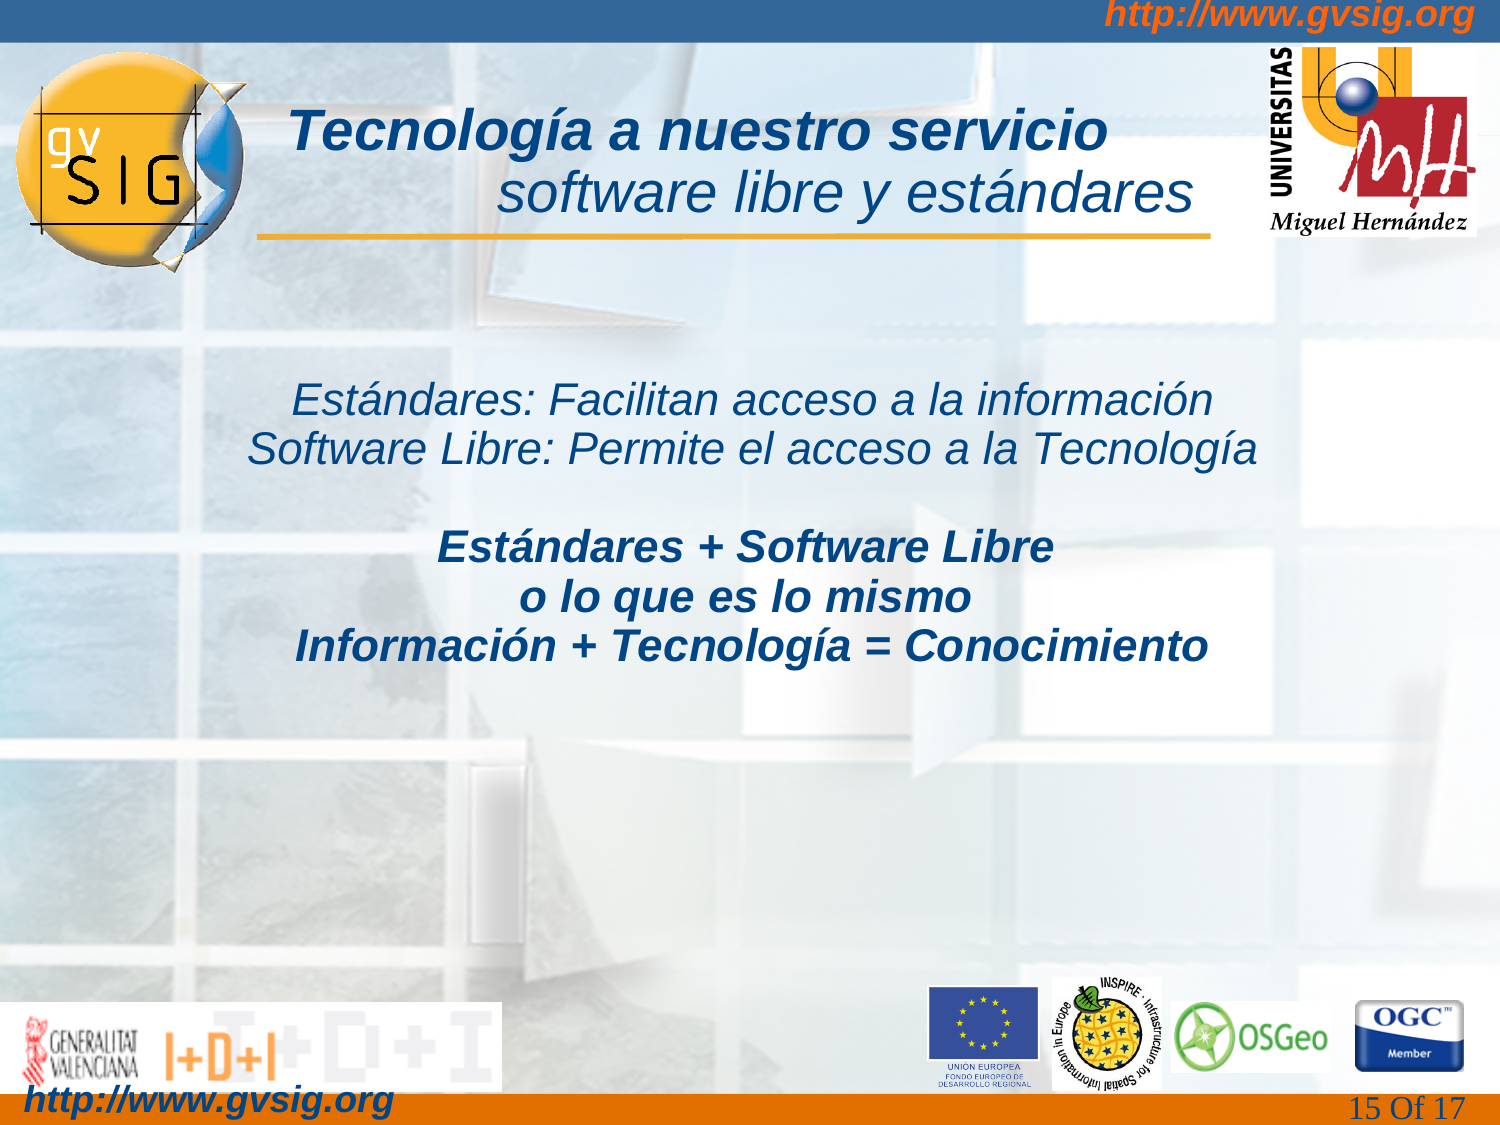

Tecnología a nuestro servicio
software libre y estándares
Estándares: Facilitan acceso a la información
Software Libre: Permite el acceso a la Tecnología
Estándares + Software Libre
o lo que es lo mismo
Información + Tecnología = Conocimiento
15